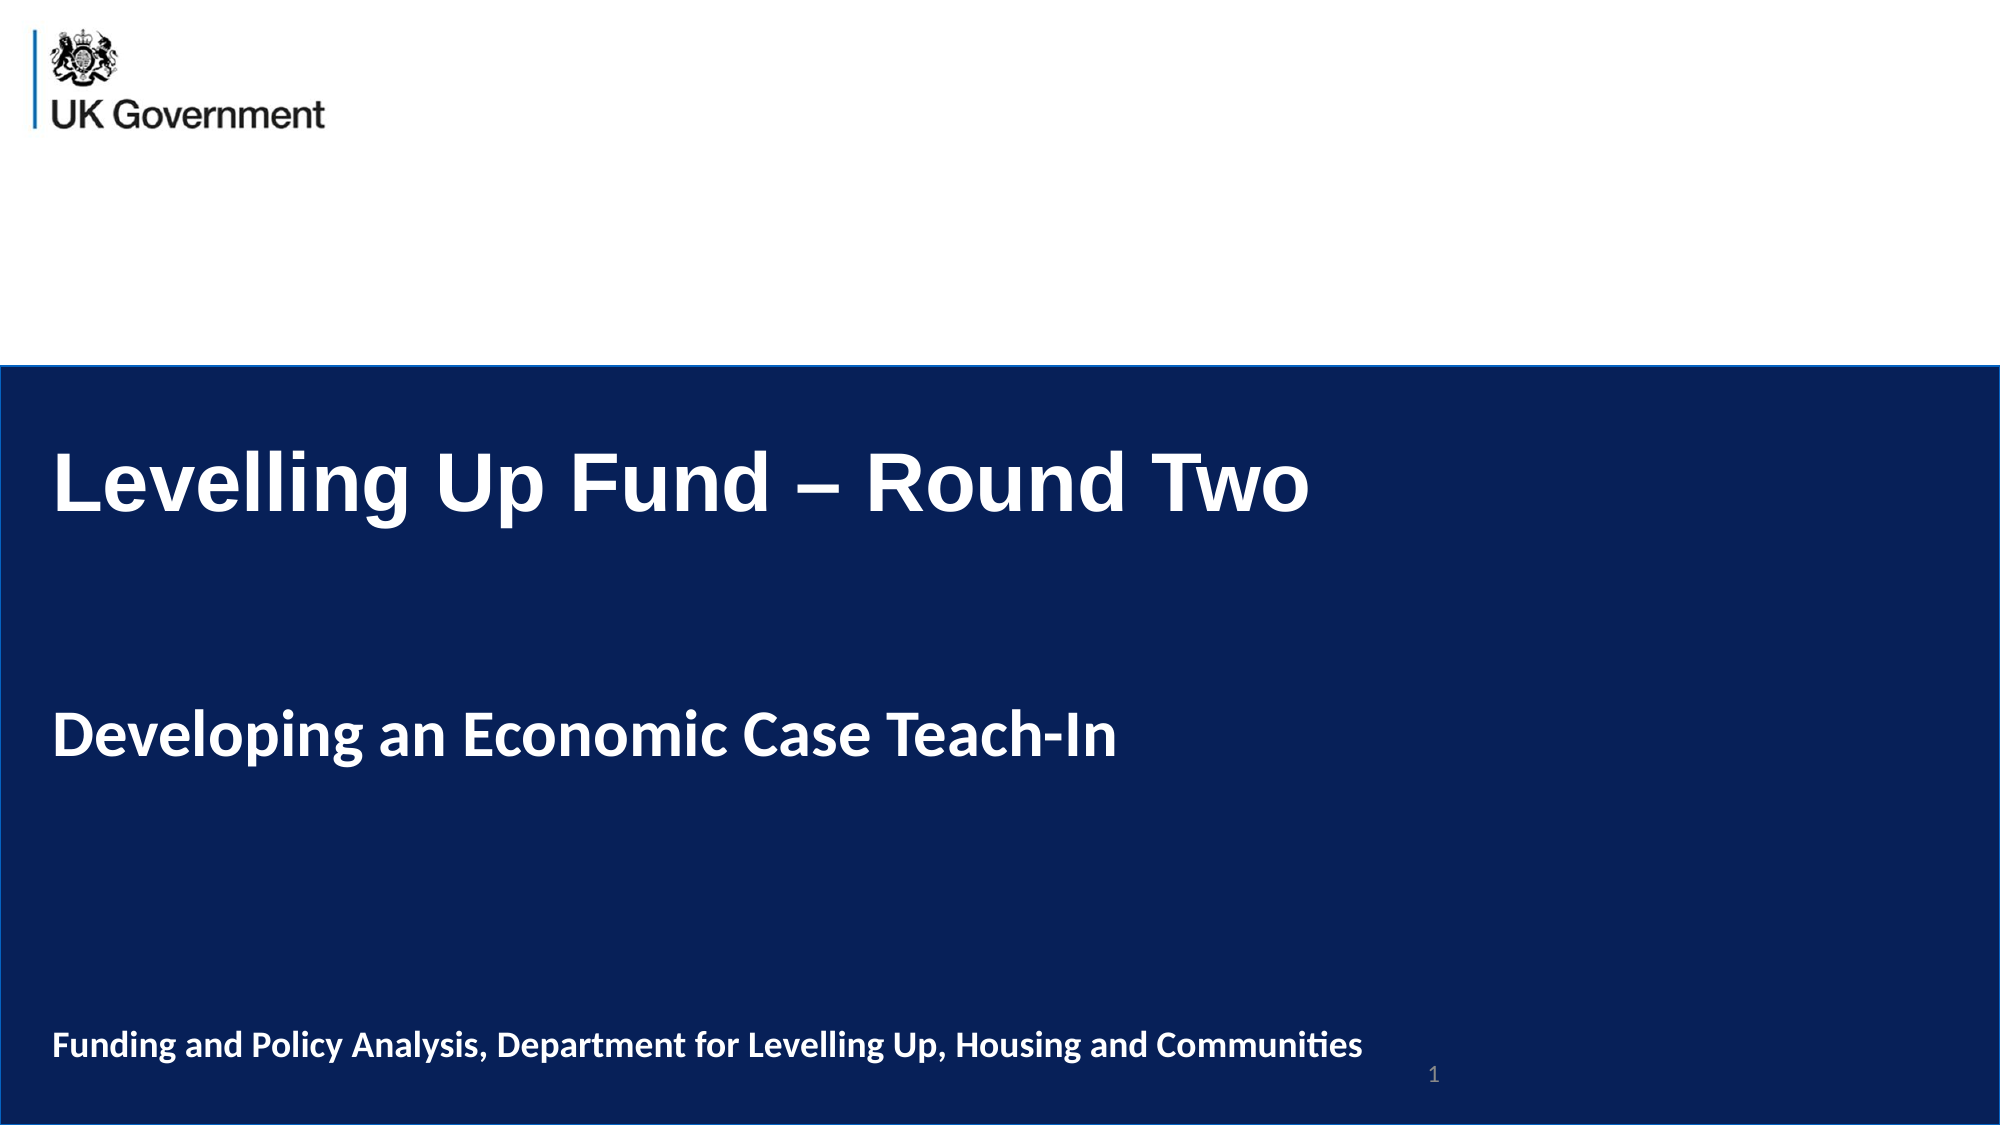

# Levelling Up Fund – Round Two
Developing an Economic Case Teach-In
Funding and Policy Analysis, Department for Levelling Up, Housing and Communities
1